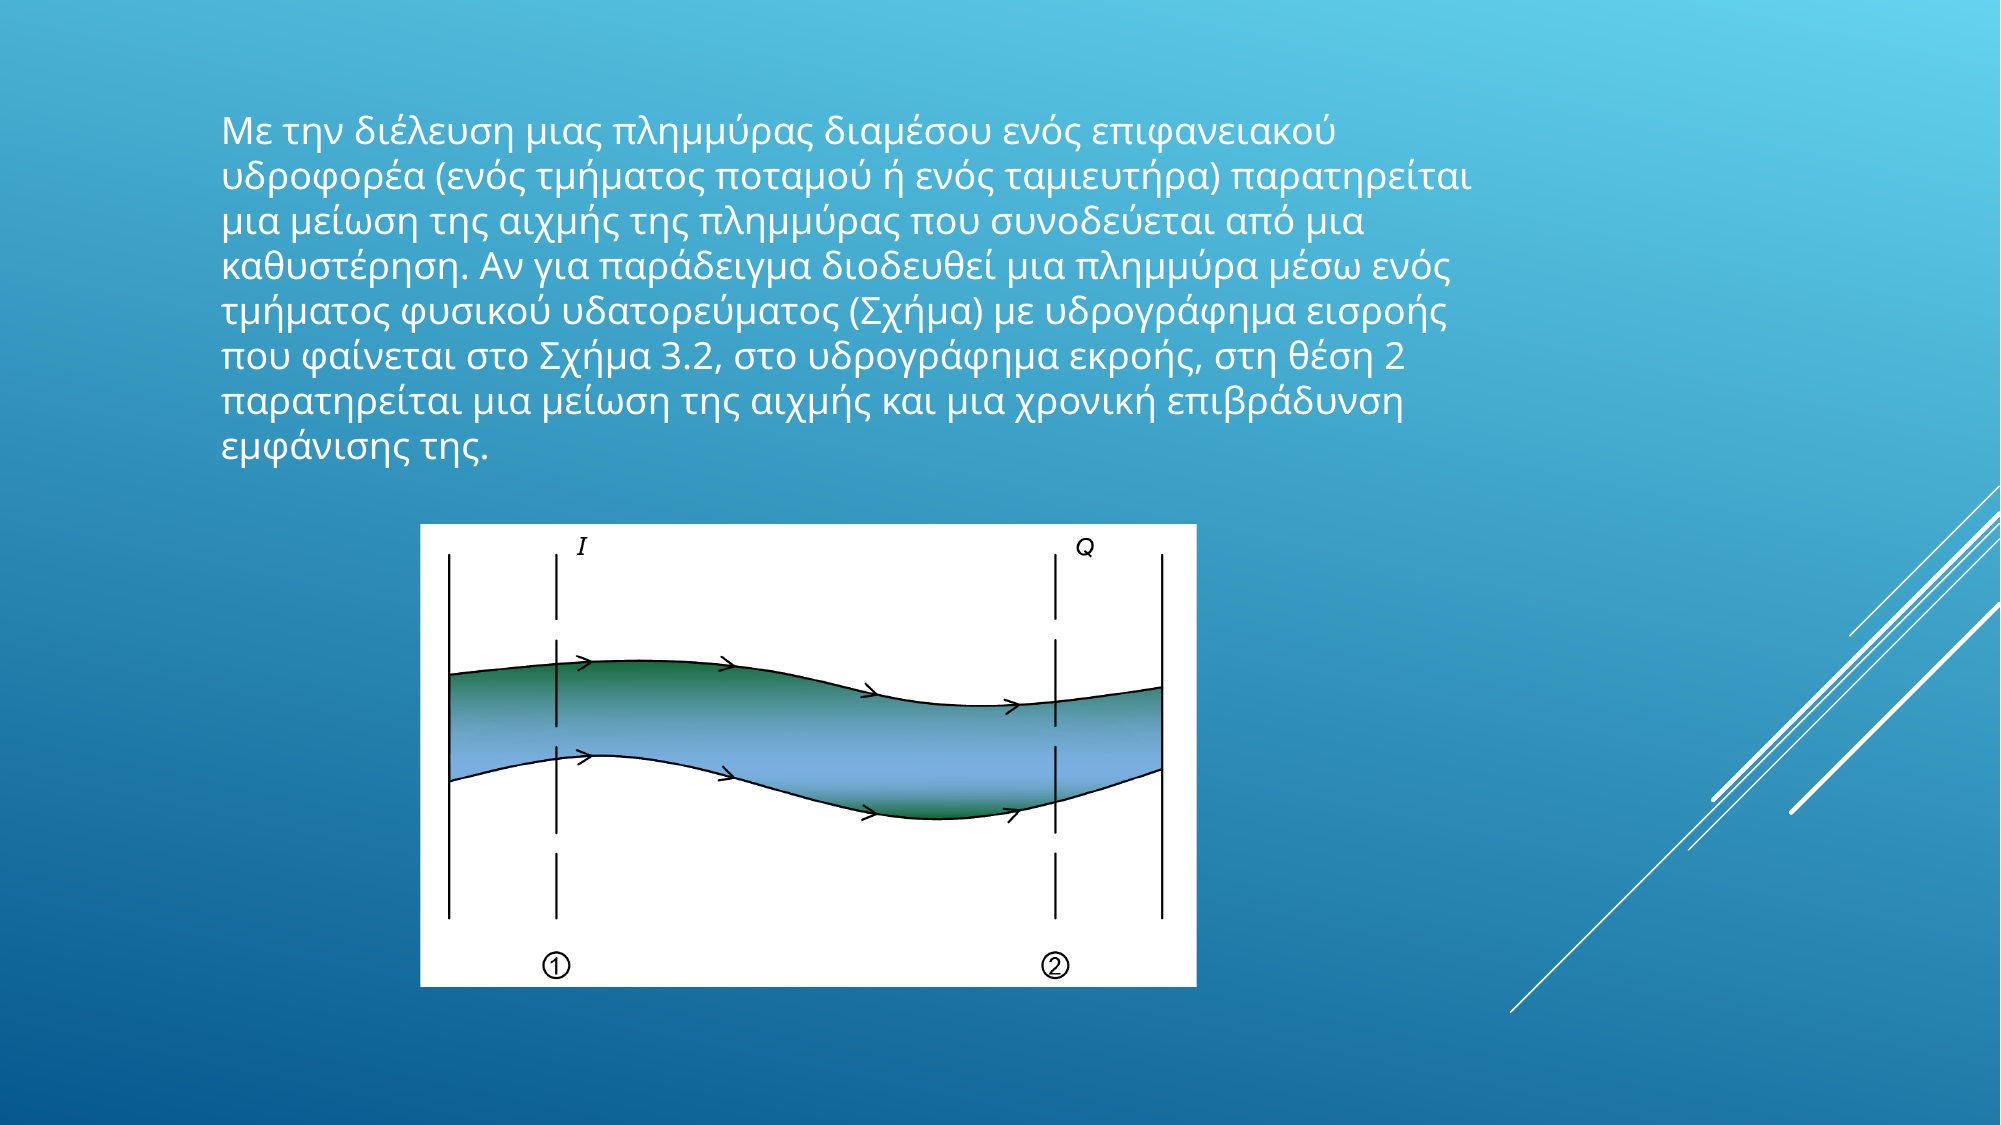

Με την διέλευση μιας πλημμύρας διαμέσου ενός επιφανειακού υδροφορέα (ενός τμήματος ποταμού ή ενός ταμιευτήρα) παρατηρείται μια μείωση της αιχμής της πλημμύρας που συνοδεύεται από μια καθυστέρηση. Αν για παράδειγμα διοδευθεί μια πλημμύρα μέσω ενός τμήματος φυσικού υδατορεύματος (Σχήμα) με υδρογράφημα εισροής που φαίνεται στο Σχήμα 3.2, στο υδρογράφημα εκροής, στη θέση 2 παρατηρείται μια μείωση της αιχμής και μια χρονική επιβράδυνση εμφάνισης της.